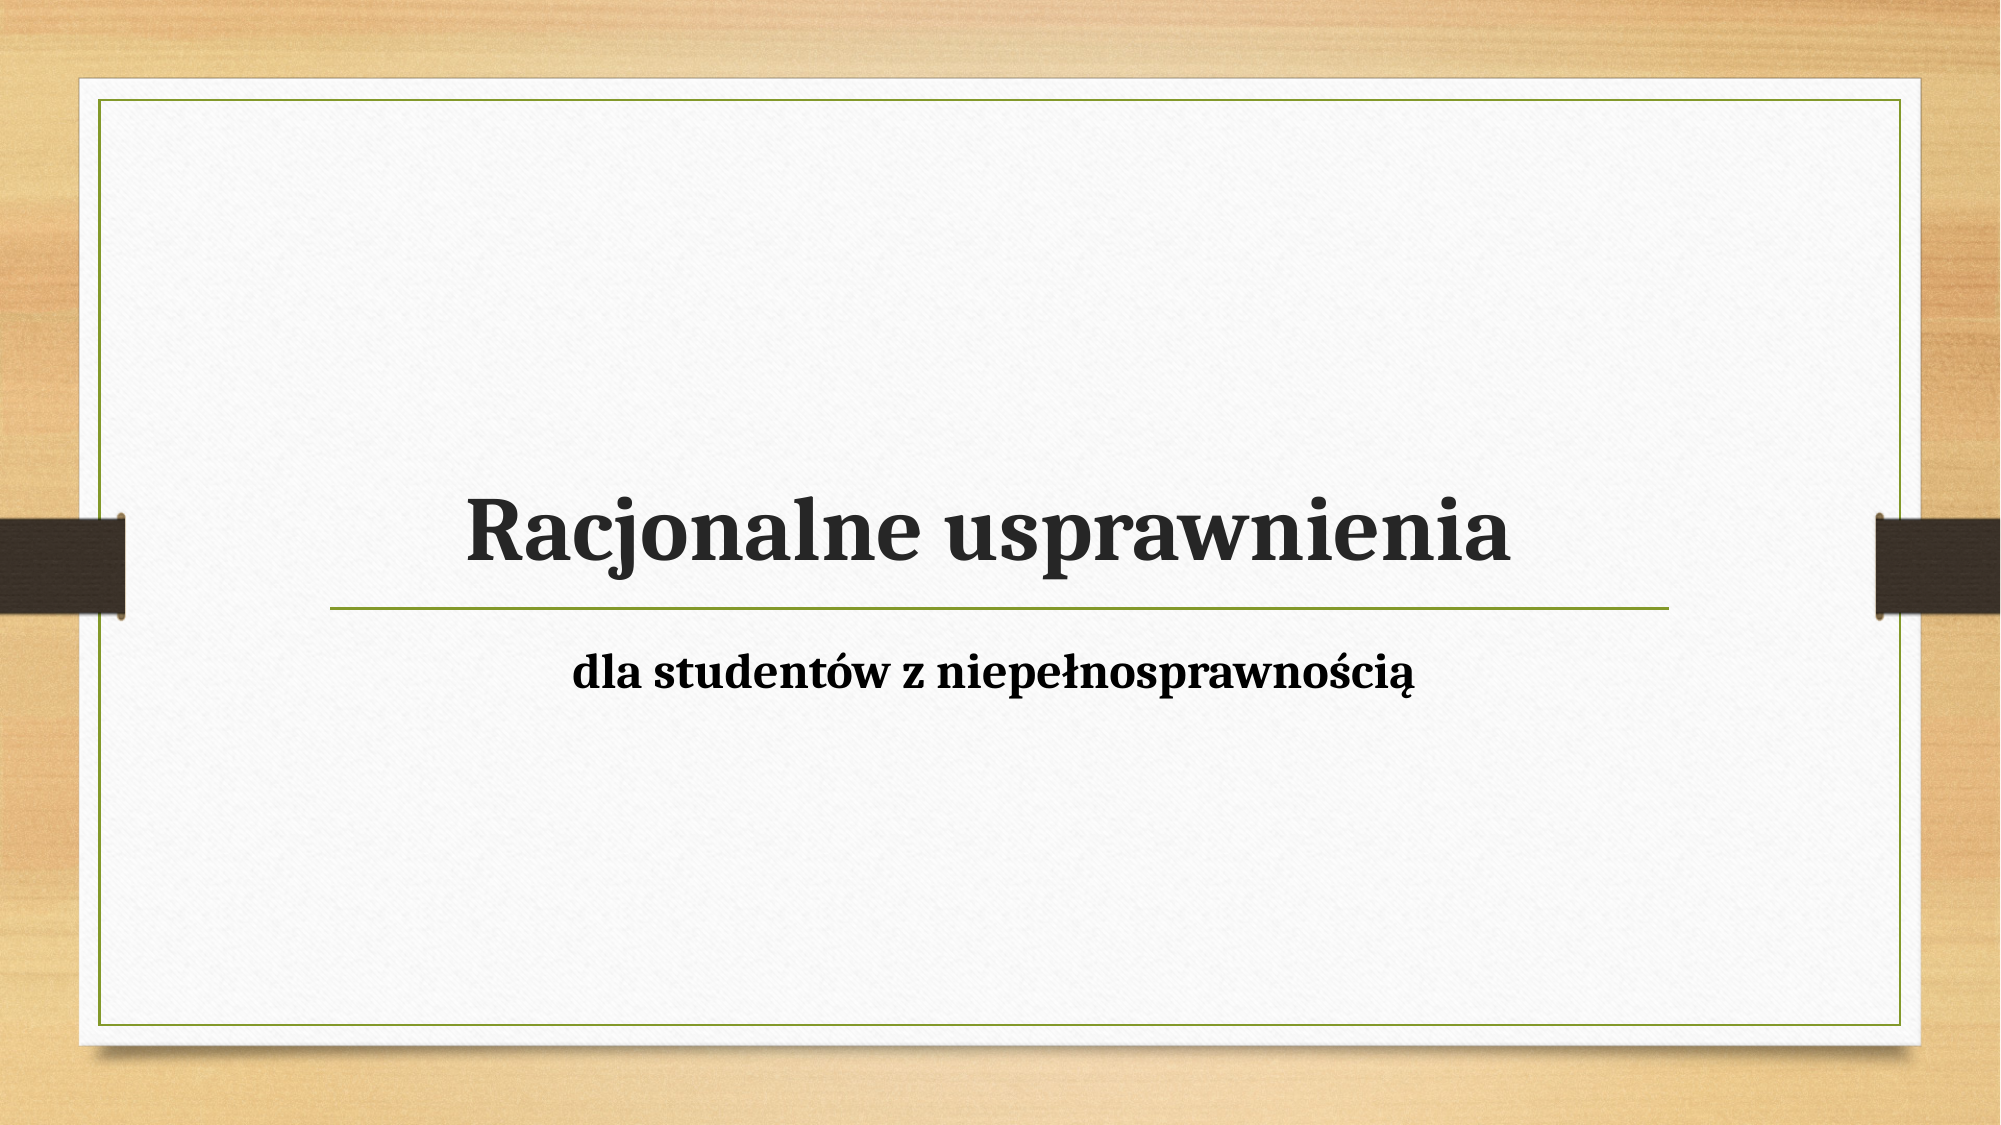

# Racjonalne usprawnienia
dla studentów z niepełnosprawnością